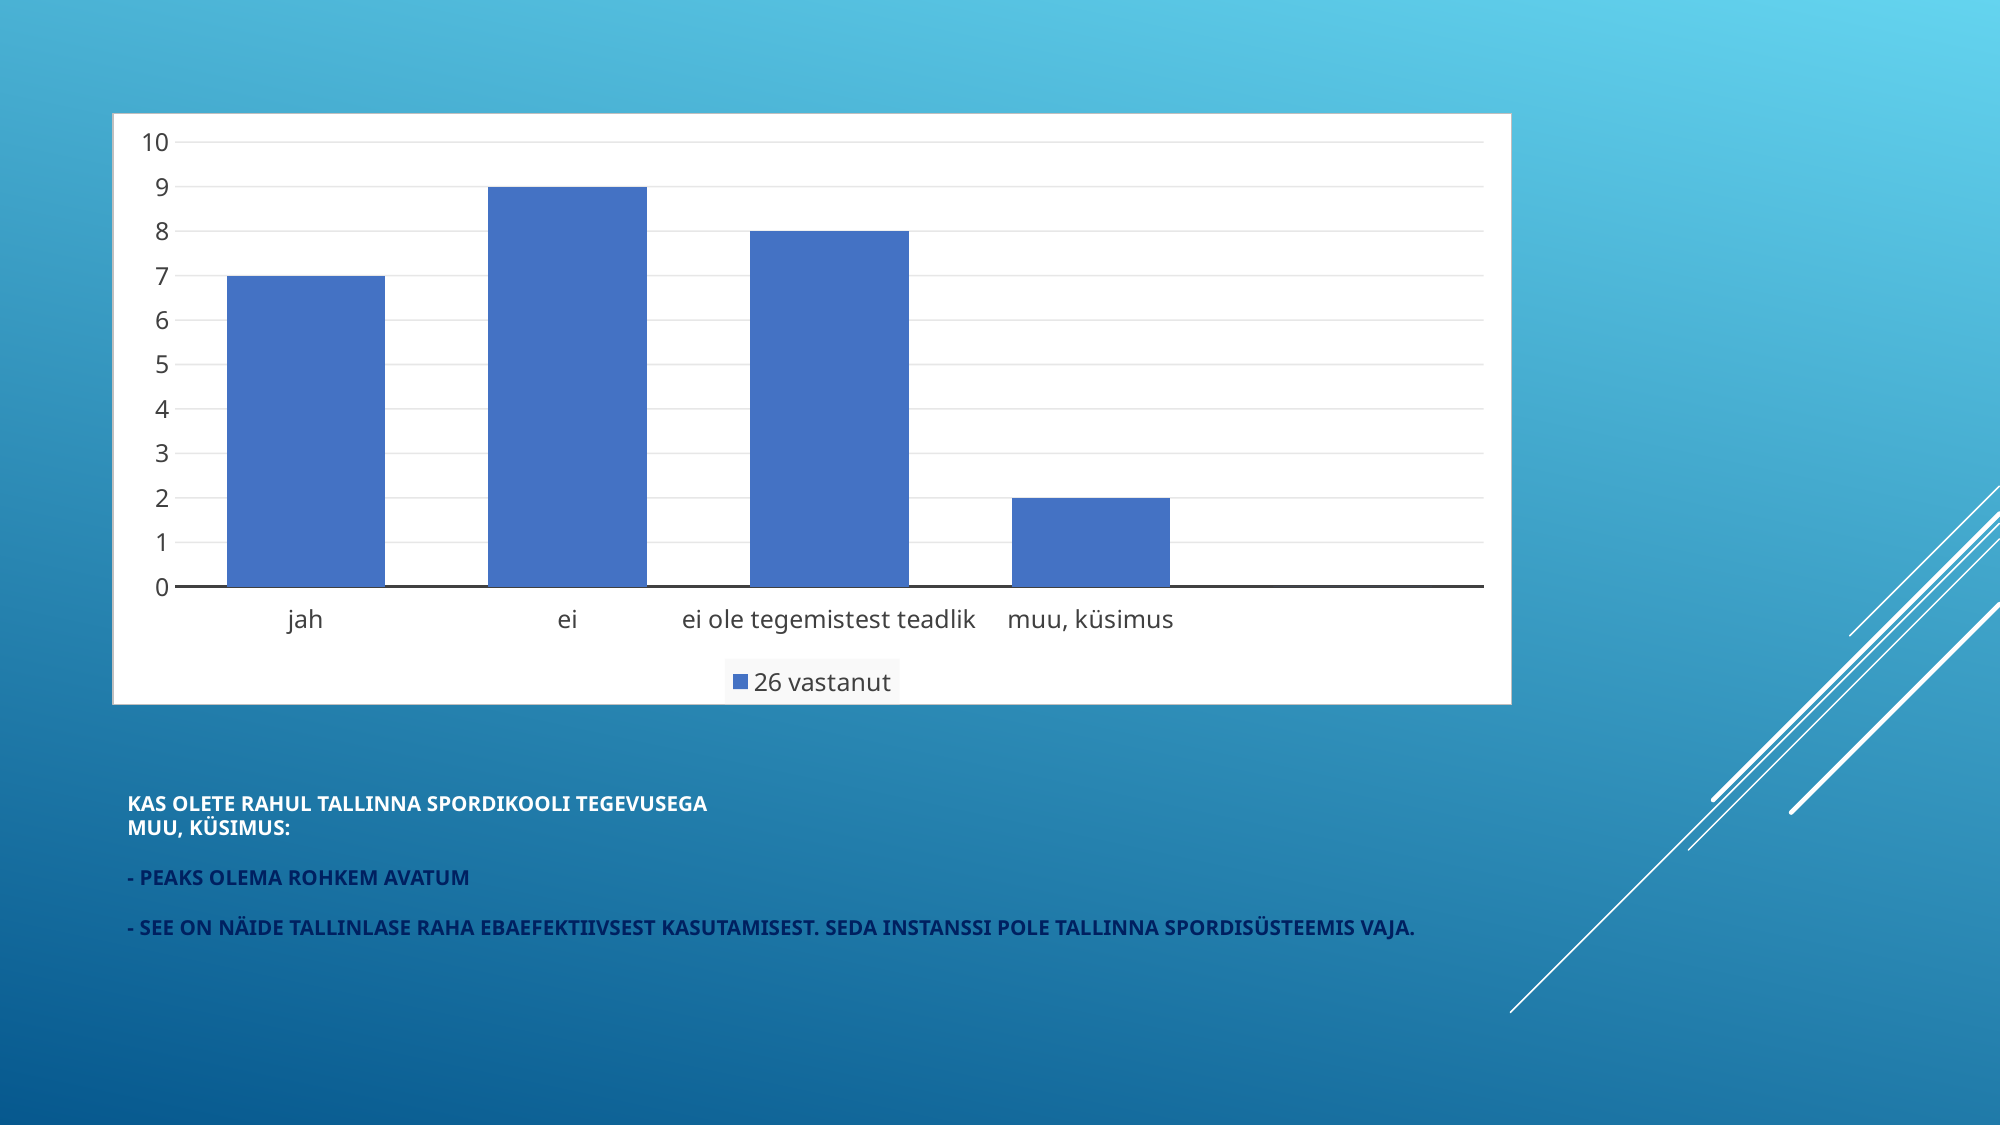

### Chart
| Category | 26 vastanut |
|---|---|
| jah | 7.0 |
| ei | 9.0 |
| ei ole tegemistest teadlik | 8.0 |
| muu, küsimus | 2.0 |
| None | 0.0 |# Kas olete rahul TALLINNA SPORDIKOOLI tegevusega
MUU, küsimus:
- peaks olema rohkem avatum
- See on näide tallinlase raha ebaefektiivsest kasutamisest. Seda instanssi pole Tallinna spordisüsteemis vaja.